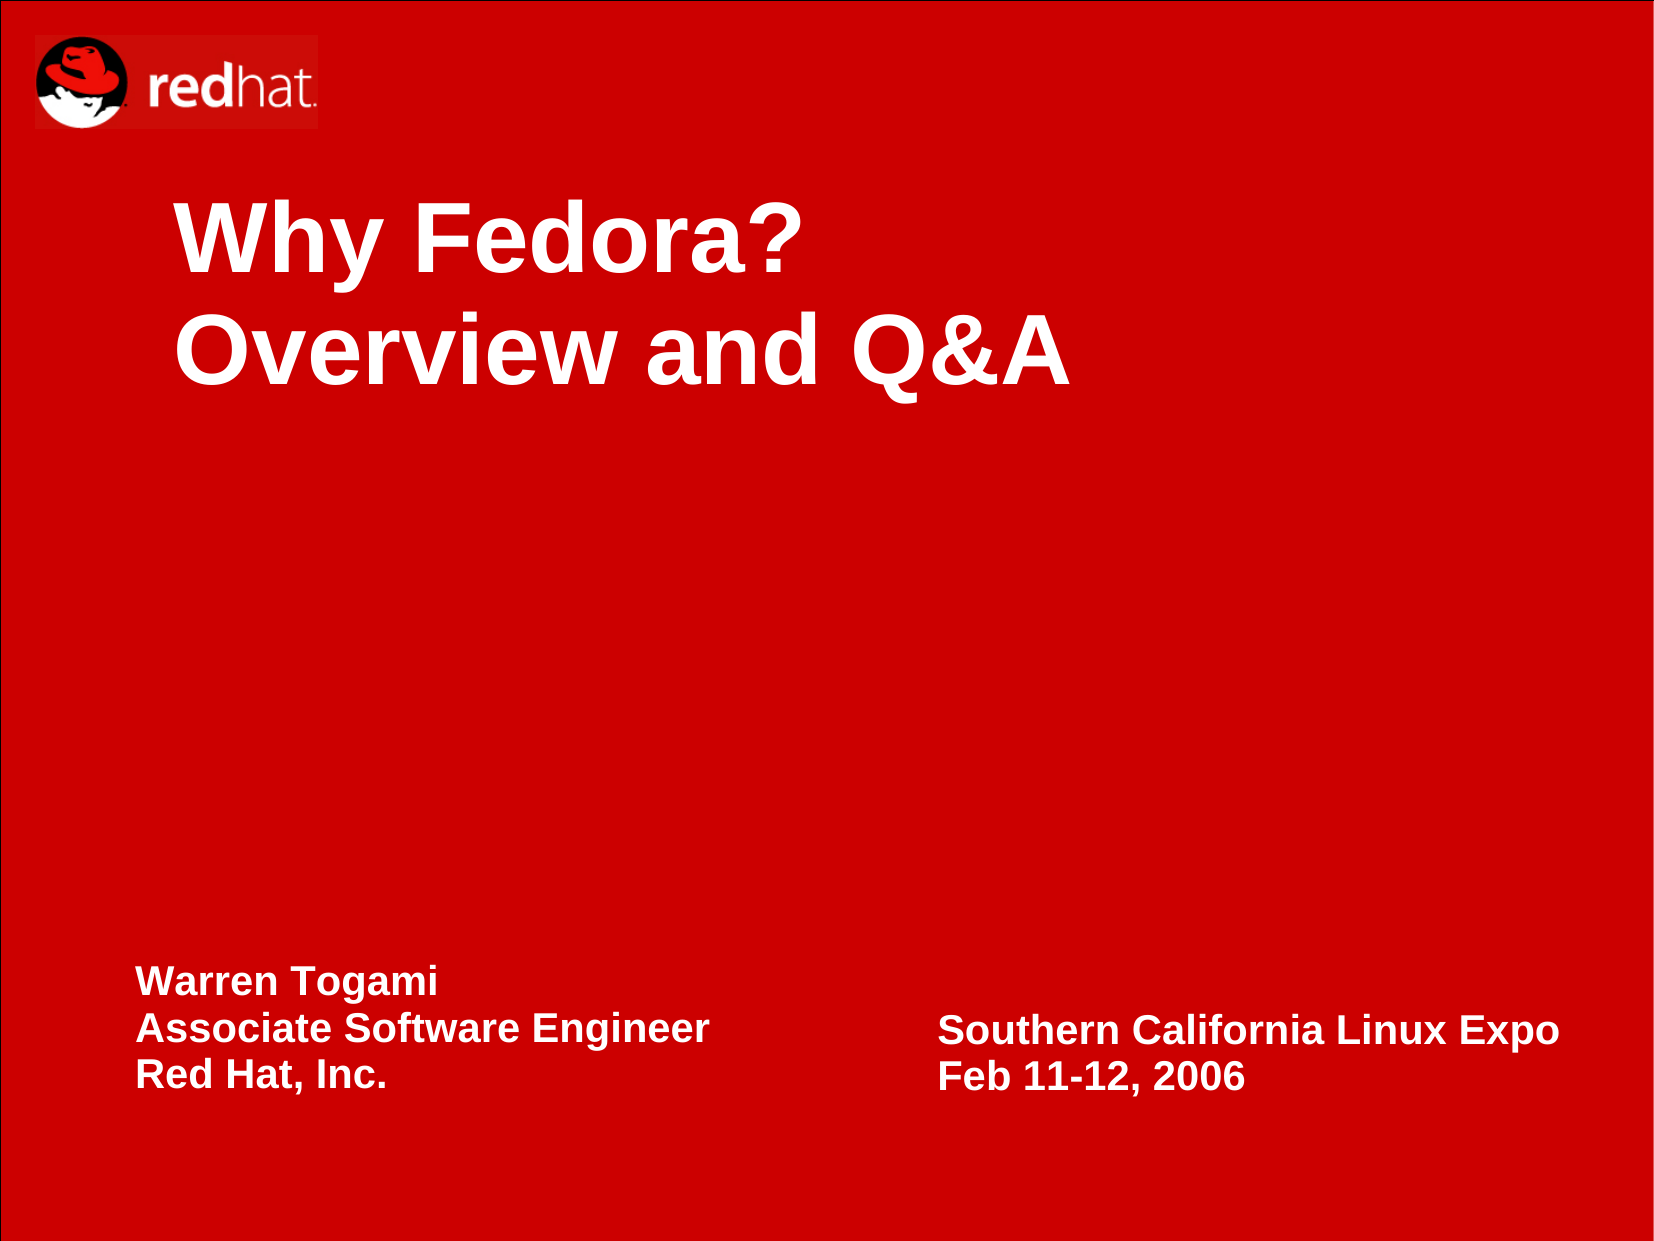

Why Fedora?
Overview and Q&A
Warren Togami
Associate Software Engineer
Red Hat, Inc.
Southern California Linux Expo
Feb 11-12, 2006